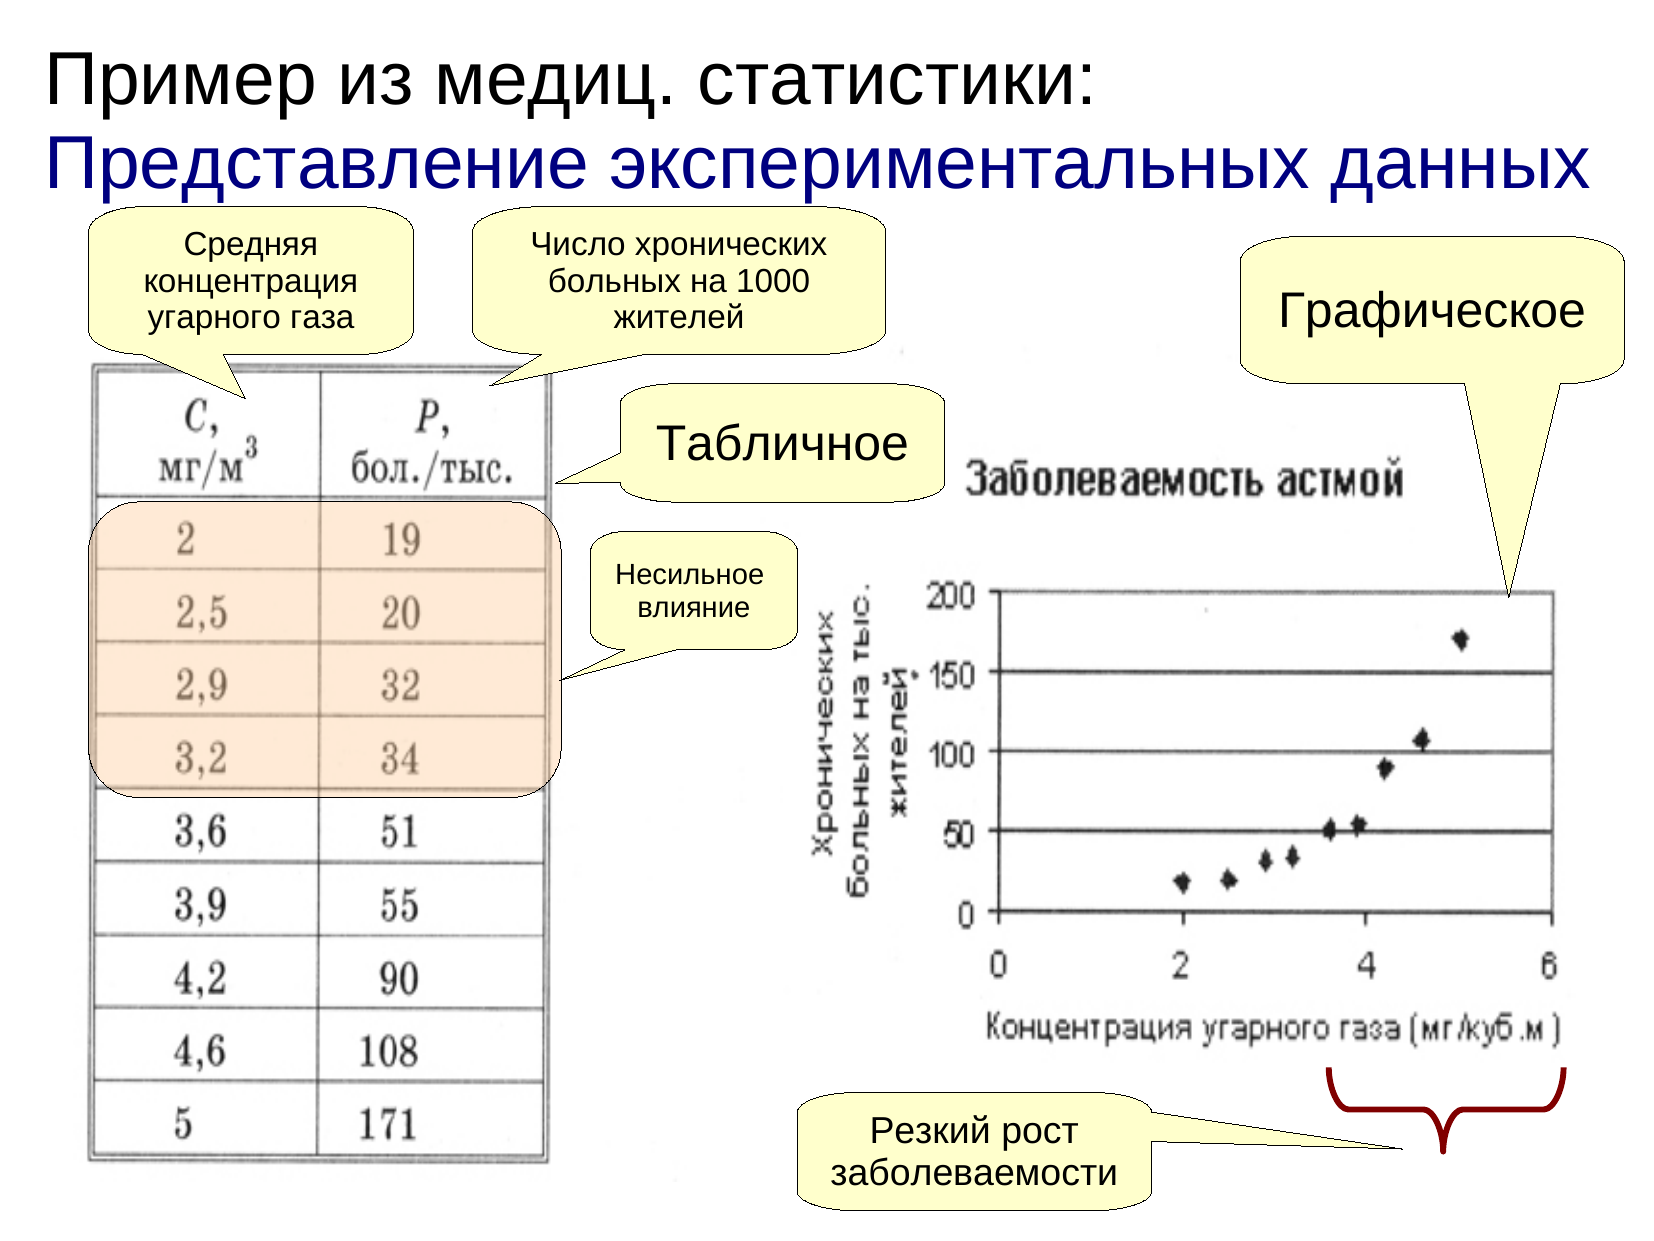

Пример из медиц. статистики:
Представление экспериментальных данных
Средняя
концентрация угарного газа
Число хронических
больных на 1000 жителей
Графическое
Табличное
Несильное
влияние
Резкий рост
заболеваемости